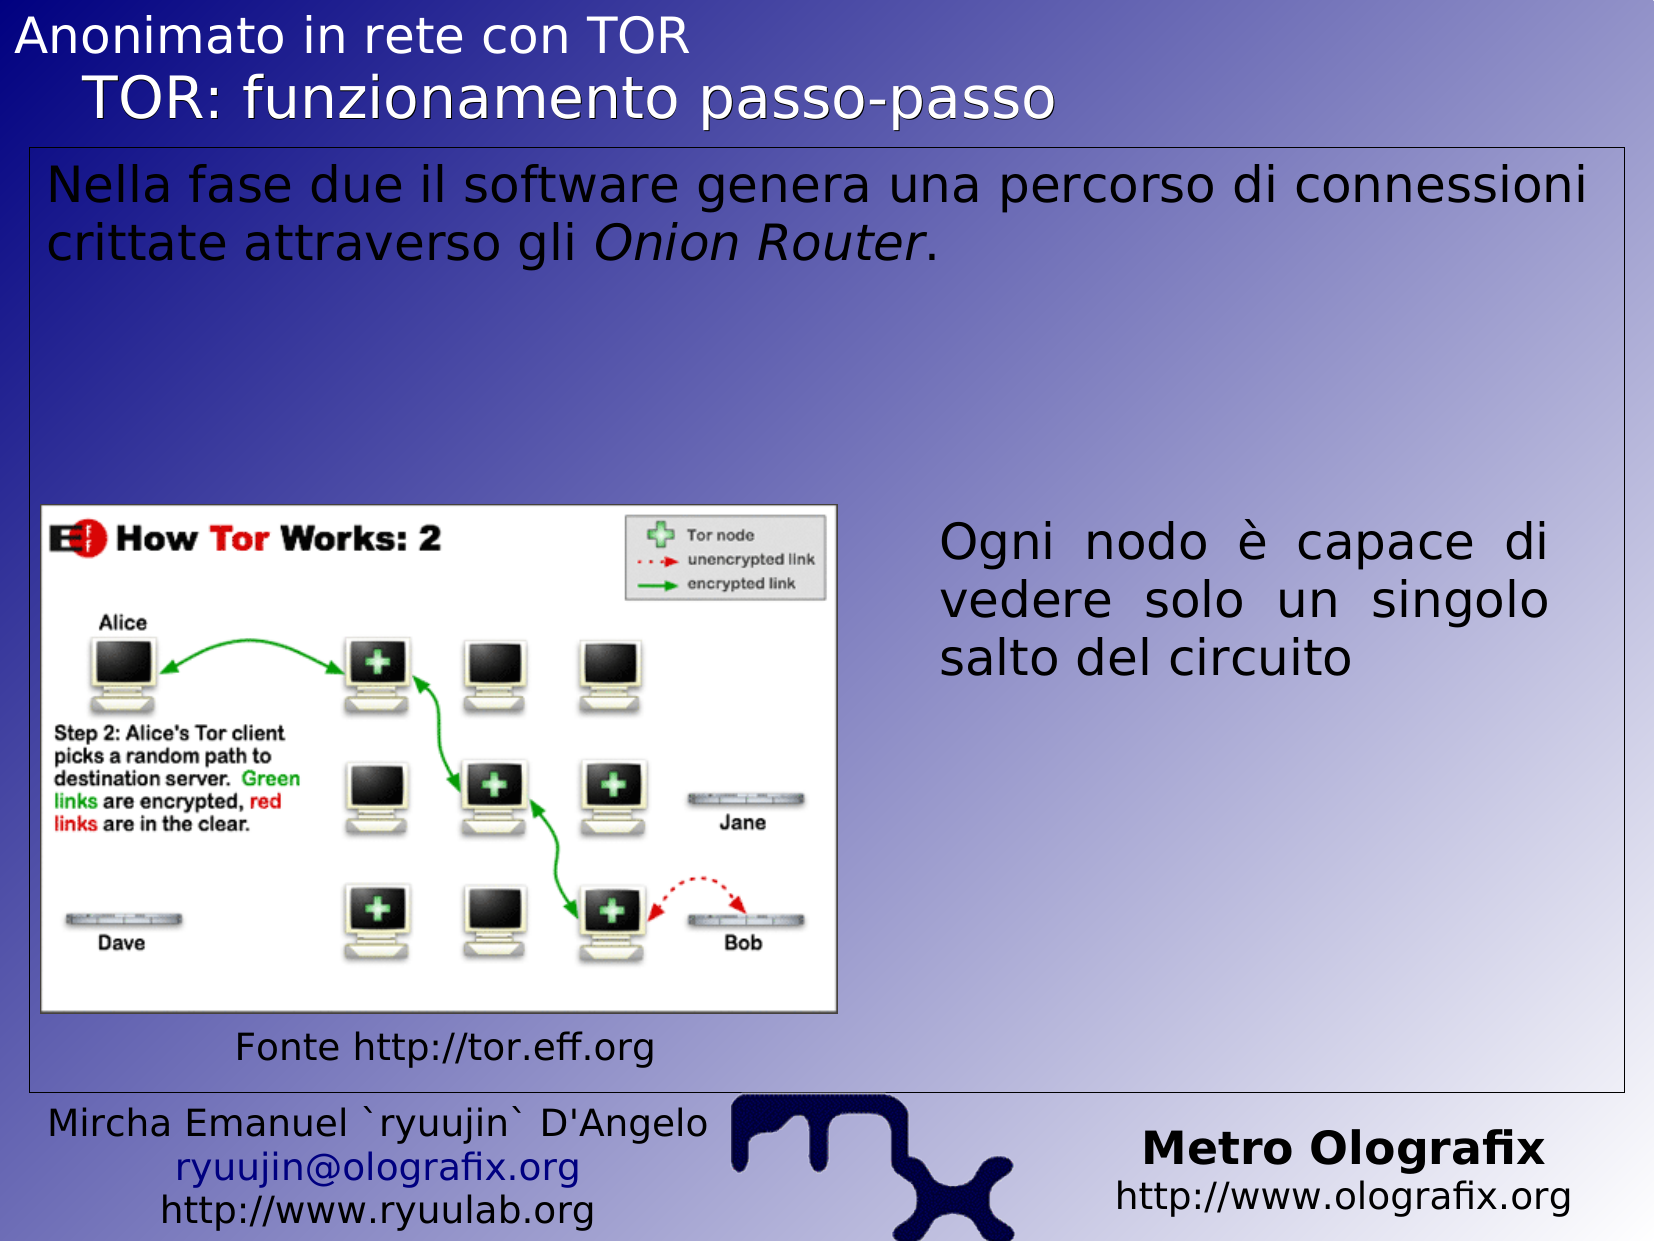

Anonimato in rete con TOR
# TOR: funzionamento passo-passo
Nella fase due il software genera una percorso di connessioni crittate attraverso gli Onion Router.
Ogni nodo è capace di vedere solo un singolo salto del circuito
Fonte http://tor.eff.org
Mircha Emanuel `ryuujin` D'Angelo
ryuujin@olografix.org
http://www.ryuulab.org
Metro Olografix
http://www.olografix.org